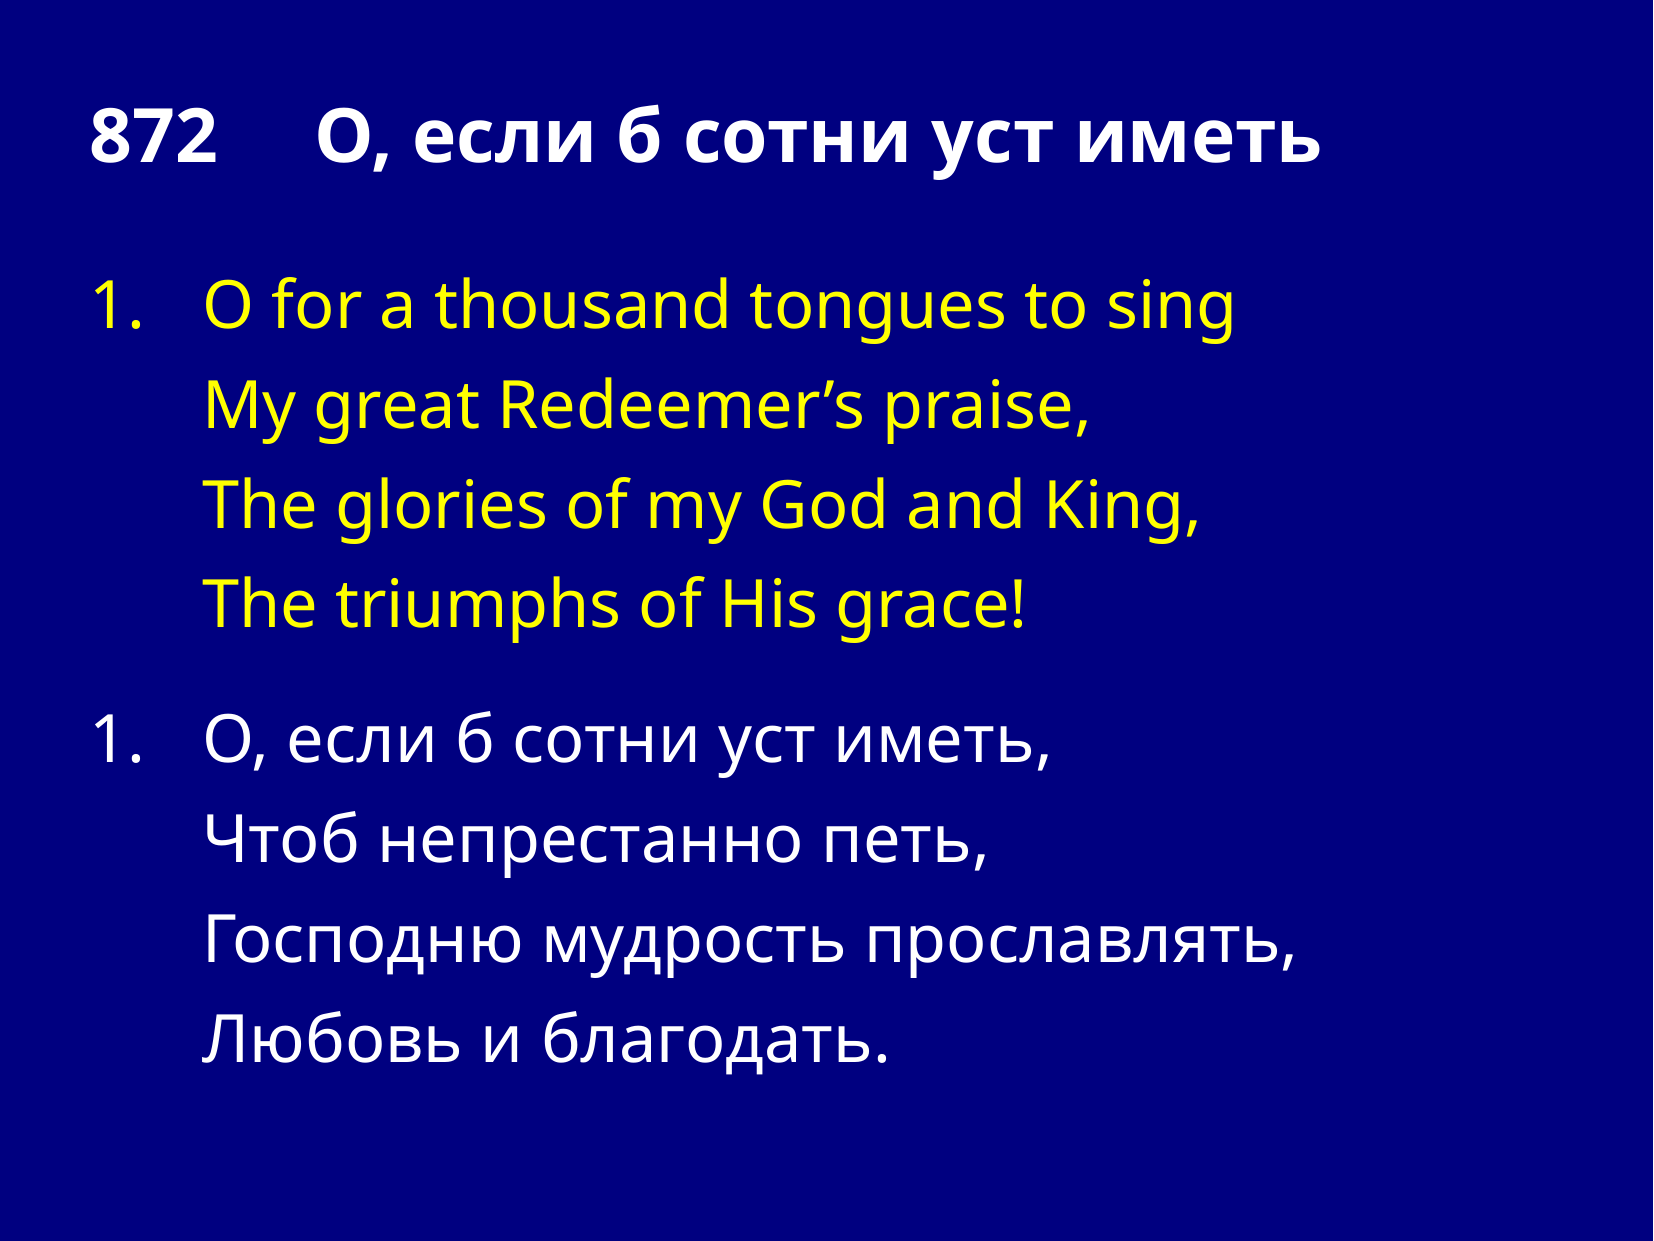

872	О, если б сотни уст иметь
1.	O for a thousand tongues to sing
	My great Redeemer’s praise,
	The glories of my God and King,
	The triumphs of His grace!
1.	О, если б сотни уст иметь,
	Чтоб непрестанно петь,
	Господню мудрость прославлять,
	Любовь и благодать.